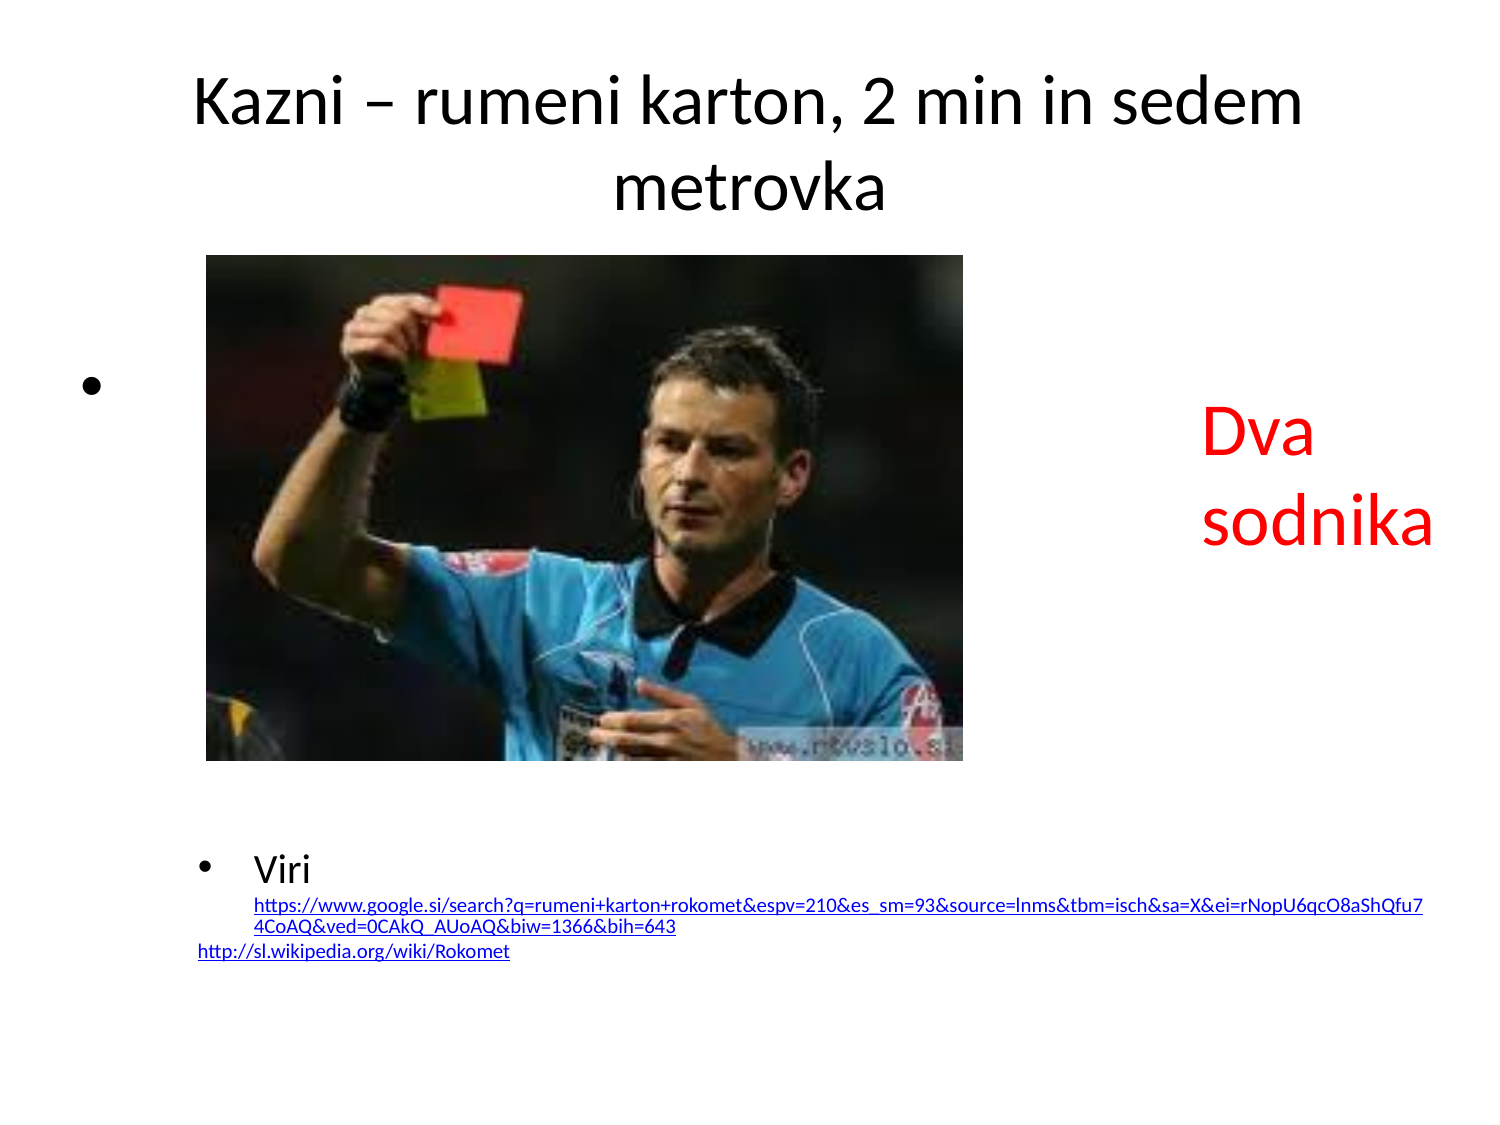

# Kazni – rumeni karton, 2 min in sedem metrovka
Dva sodnika
Viri https://www.google.si/search?q=rumeni+karton+rokomet&espv=210&es_sm=93&source=lnms&tbm=isch&sa=X&ei=rNopU6qcO8aShQfu74CoAQ&ved=0CAkQ_AUoAQ&biw=1366&bih=643
http://sl.wikipedia.org/wiki/Rokomet